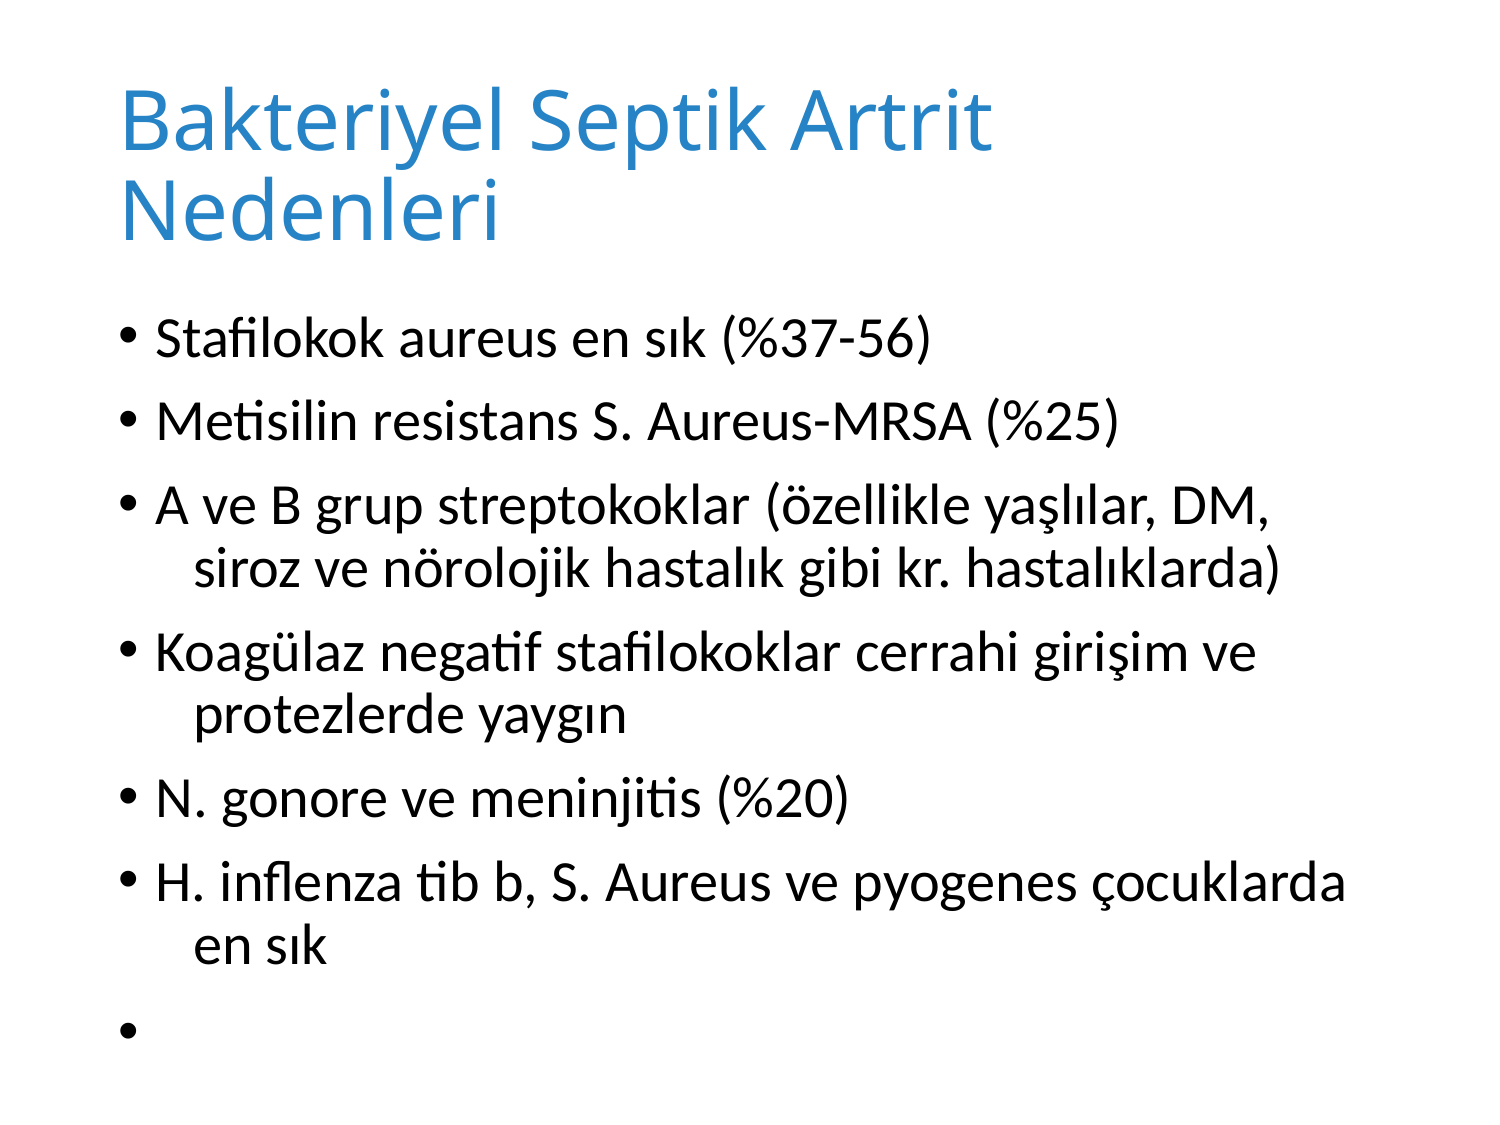

# Bakteriyel Septik Artrit Nedenleri
Stafilokok aureus en sık (%37-56)
Metisilin resistans S. Aureus-MRSA (%25)
A ve B grup streptokoklar (özellikle yaşlılar, DM, siroz ve nörolojik hastalık gibi kr. hastalıklarda)
Koagülaz negatif stafilokoklar cerrahi girişim ve protezlerde yaygın
N. gonore ve meninjitis (%20)
H. inflenza tib b, S. Aureus ve pyogenes çocuklarda en sık